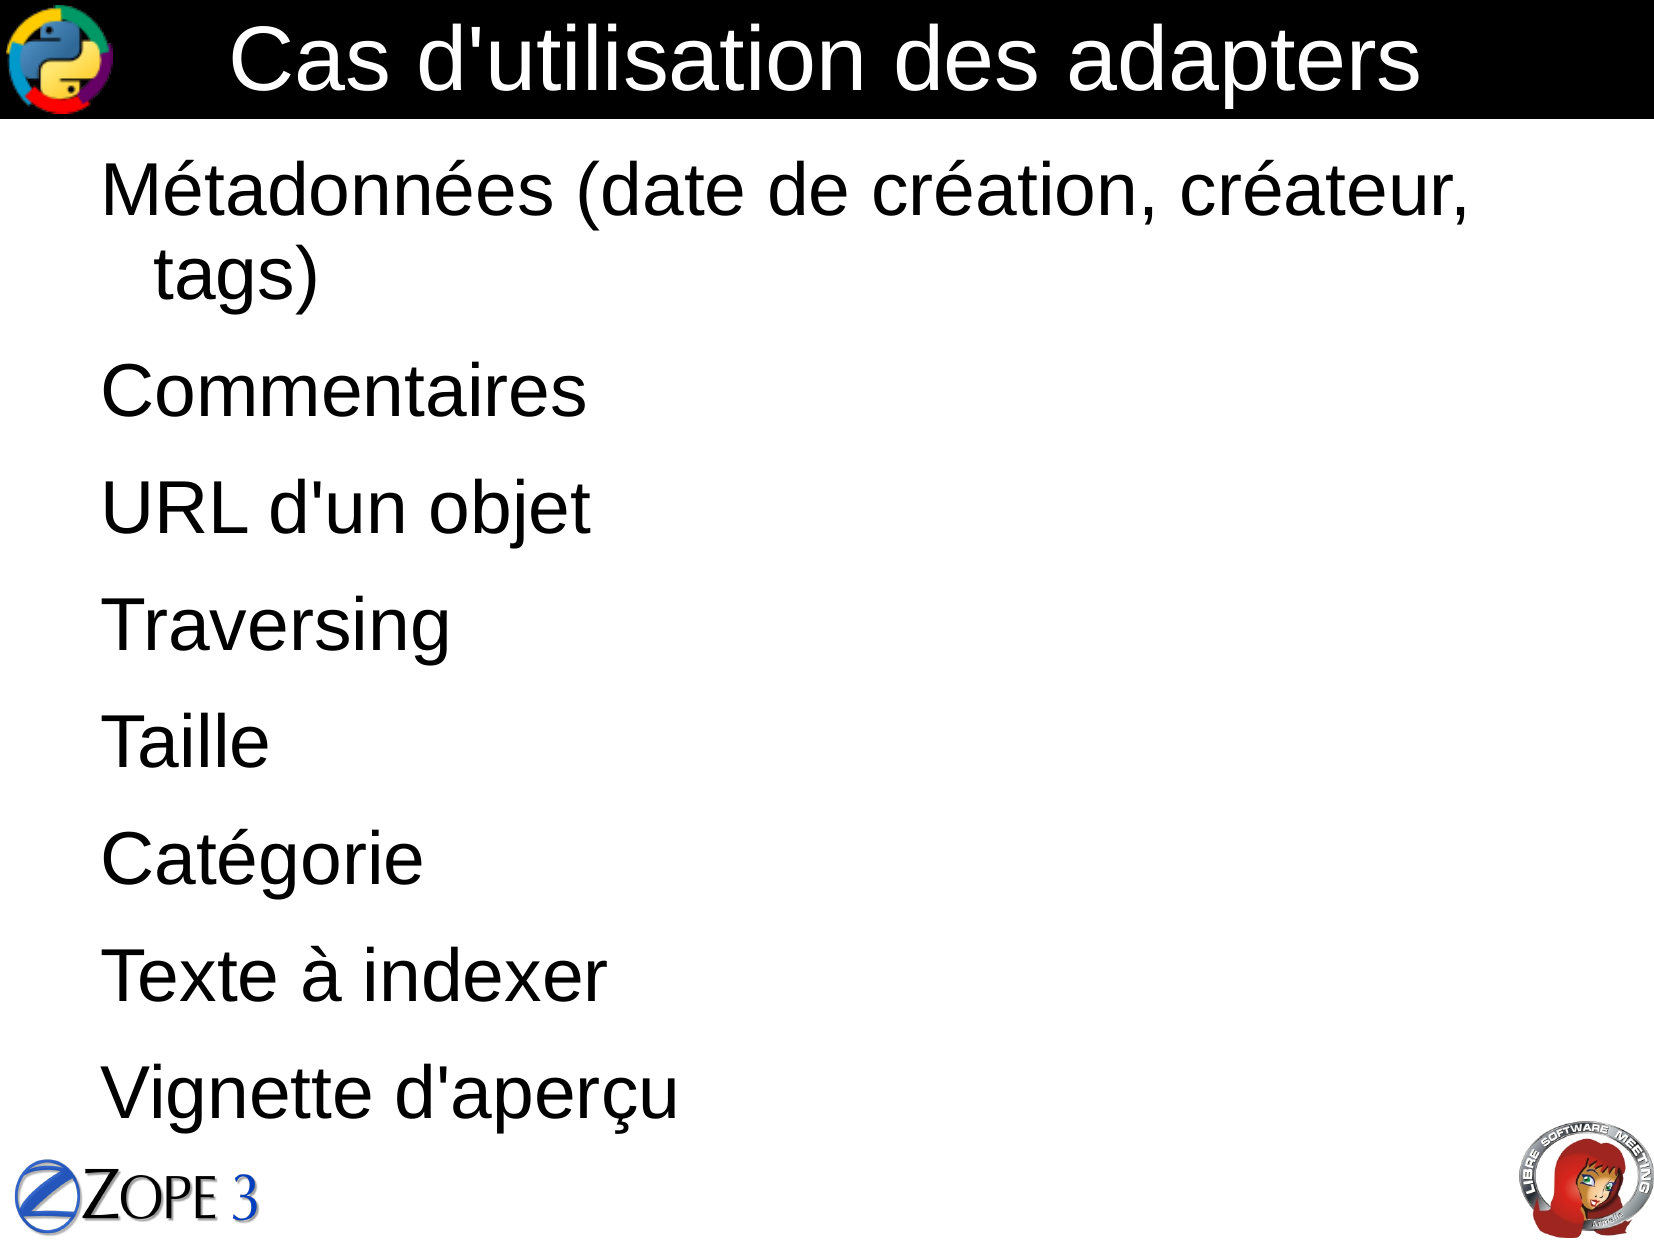

# Cas d'utilisation des adapters
Métadonnées (date de création, créateur, tags)
Commentaires
URL d'un objet
Traversing
Taille
Catégorie
Texte à indexer
Vignette d'aperçu